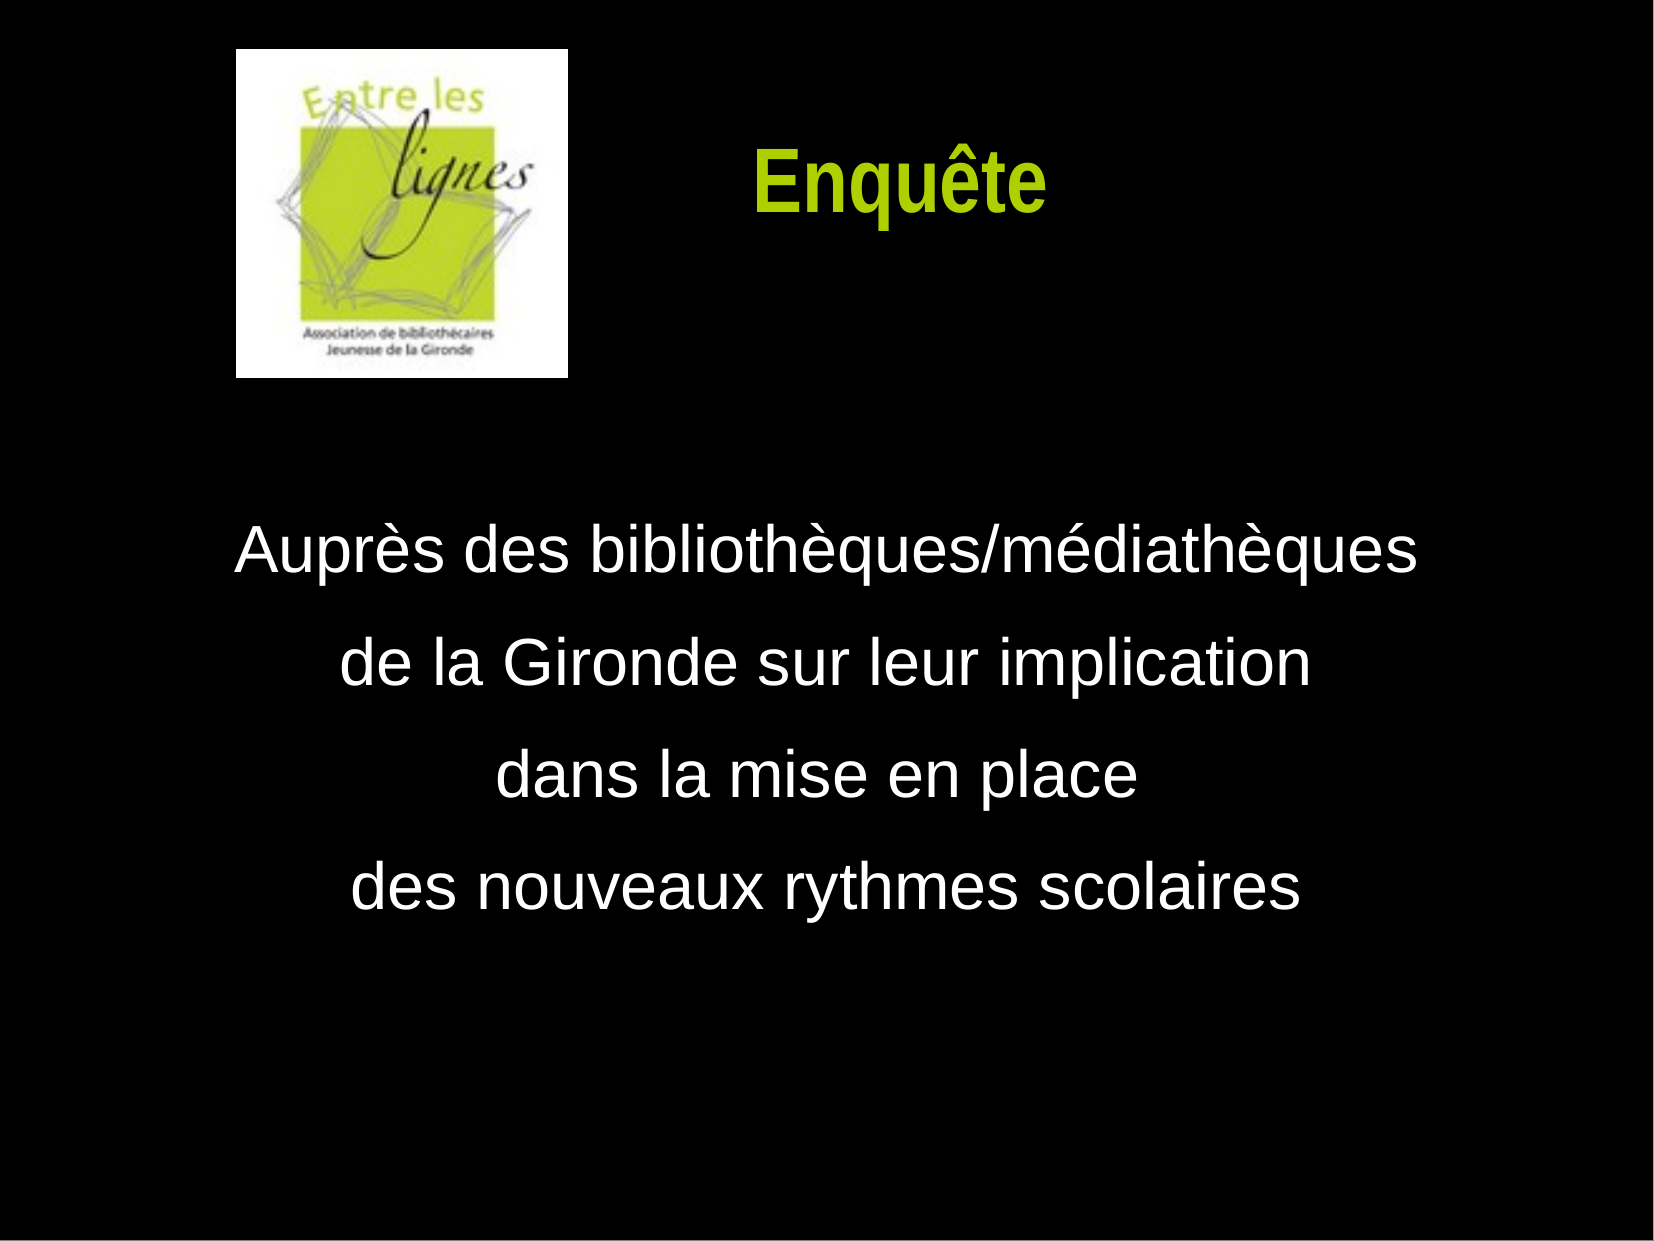

Enquête
# Auprès des bibliothèques/médiathèques
de la Gironde sur leur implication
dans la mise en place
des nouveaux rythmes scolaires